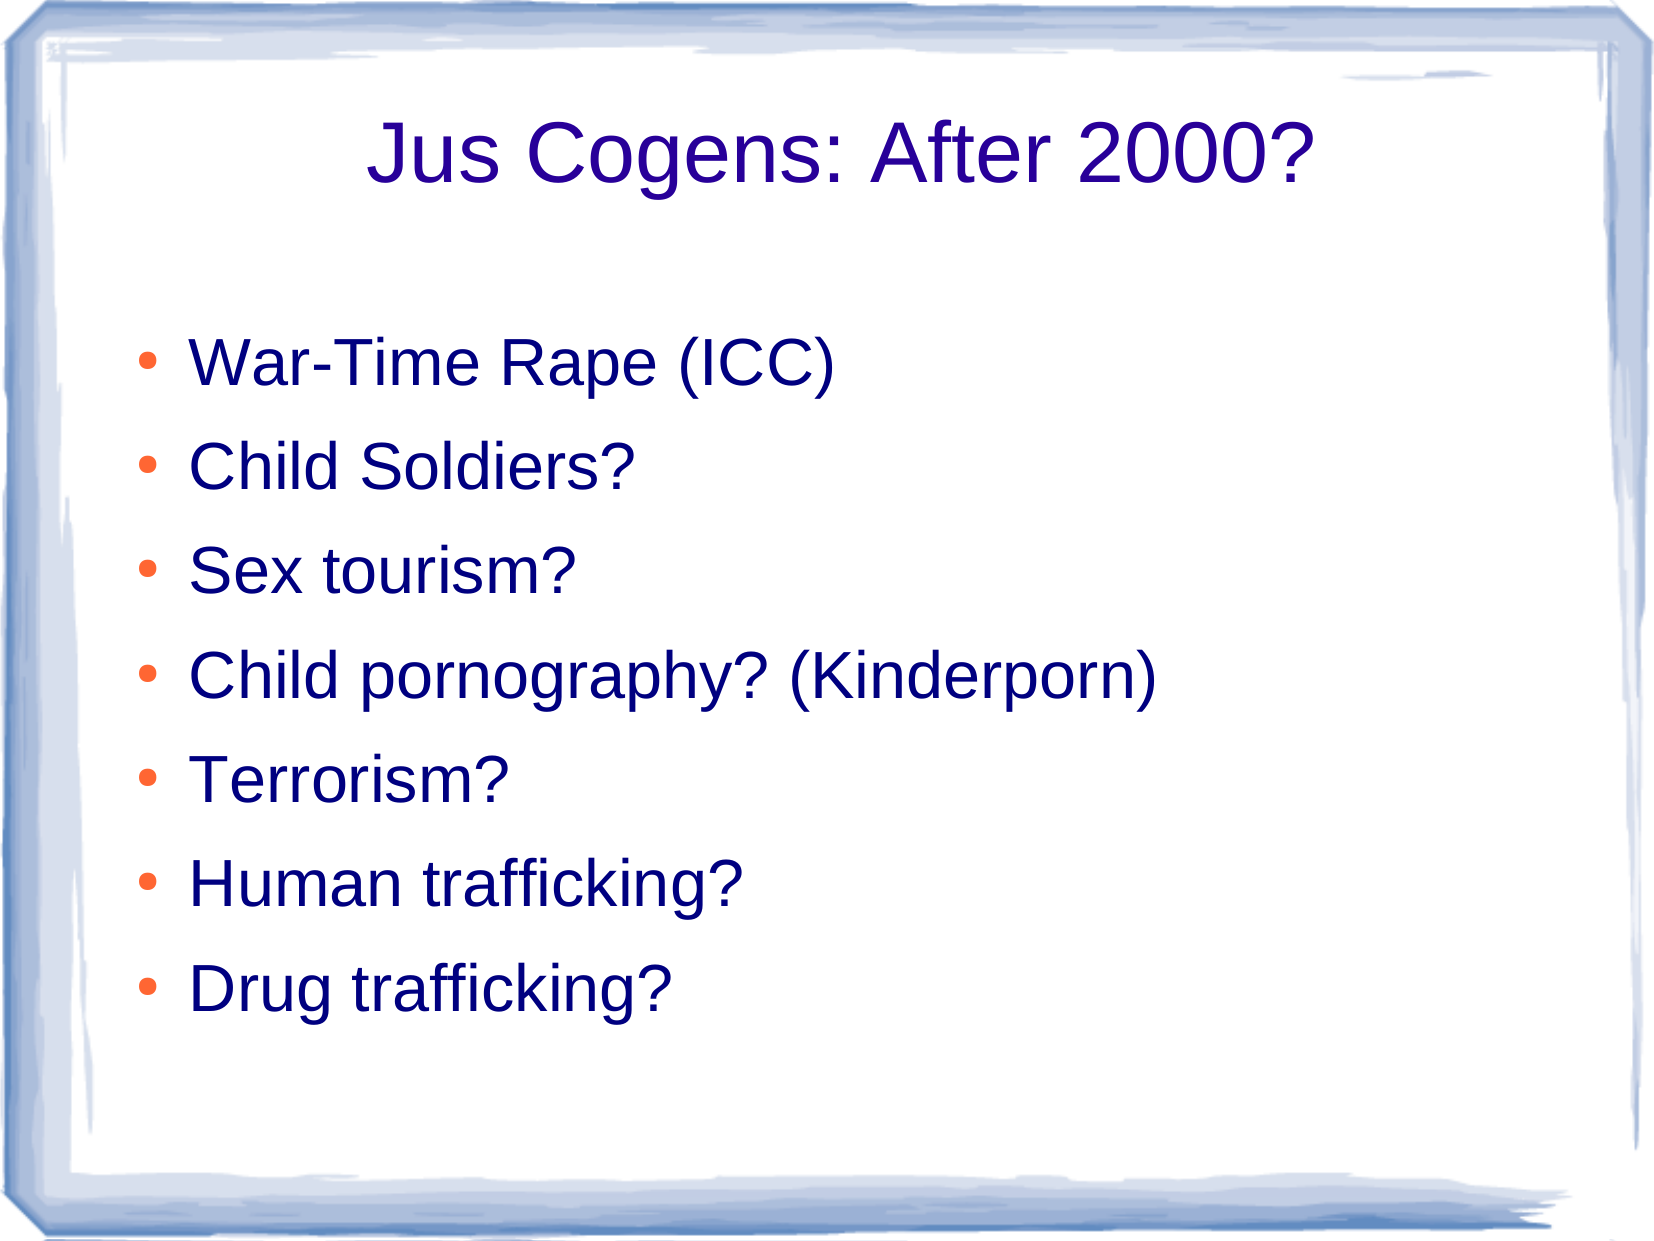

# Jus Cogens: After 2000?
War-Time Rape (ICC)
Child Soldiers?
Sex tourism?
Child pornography? (Kinderporn)
Terrorism?
Human trafficking?
Drug trafficking?